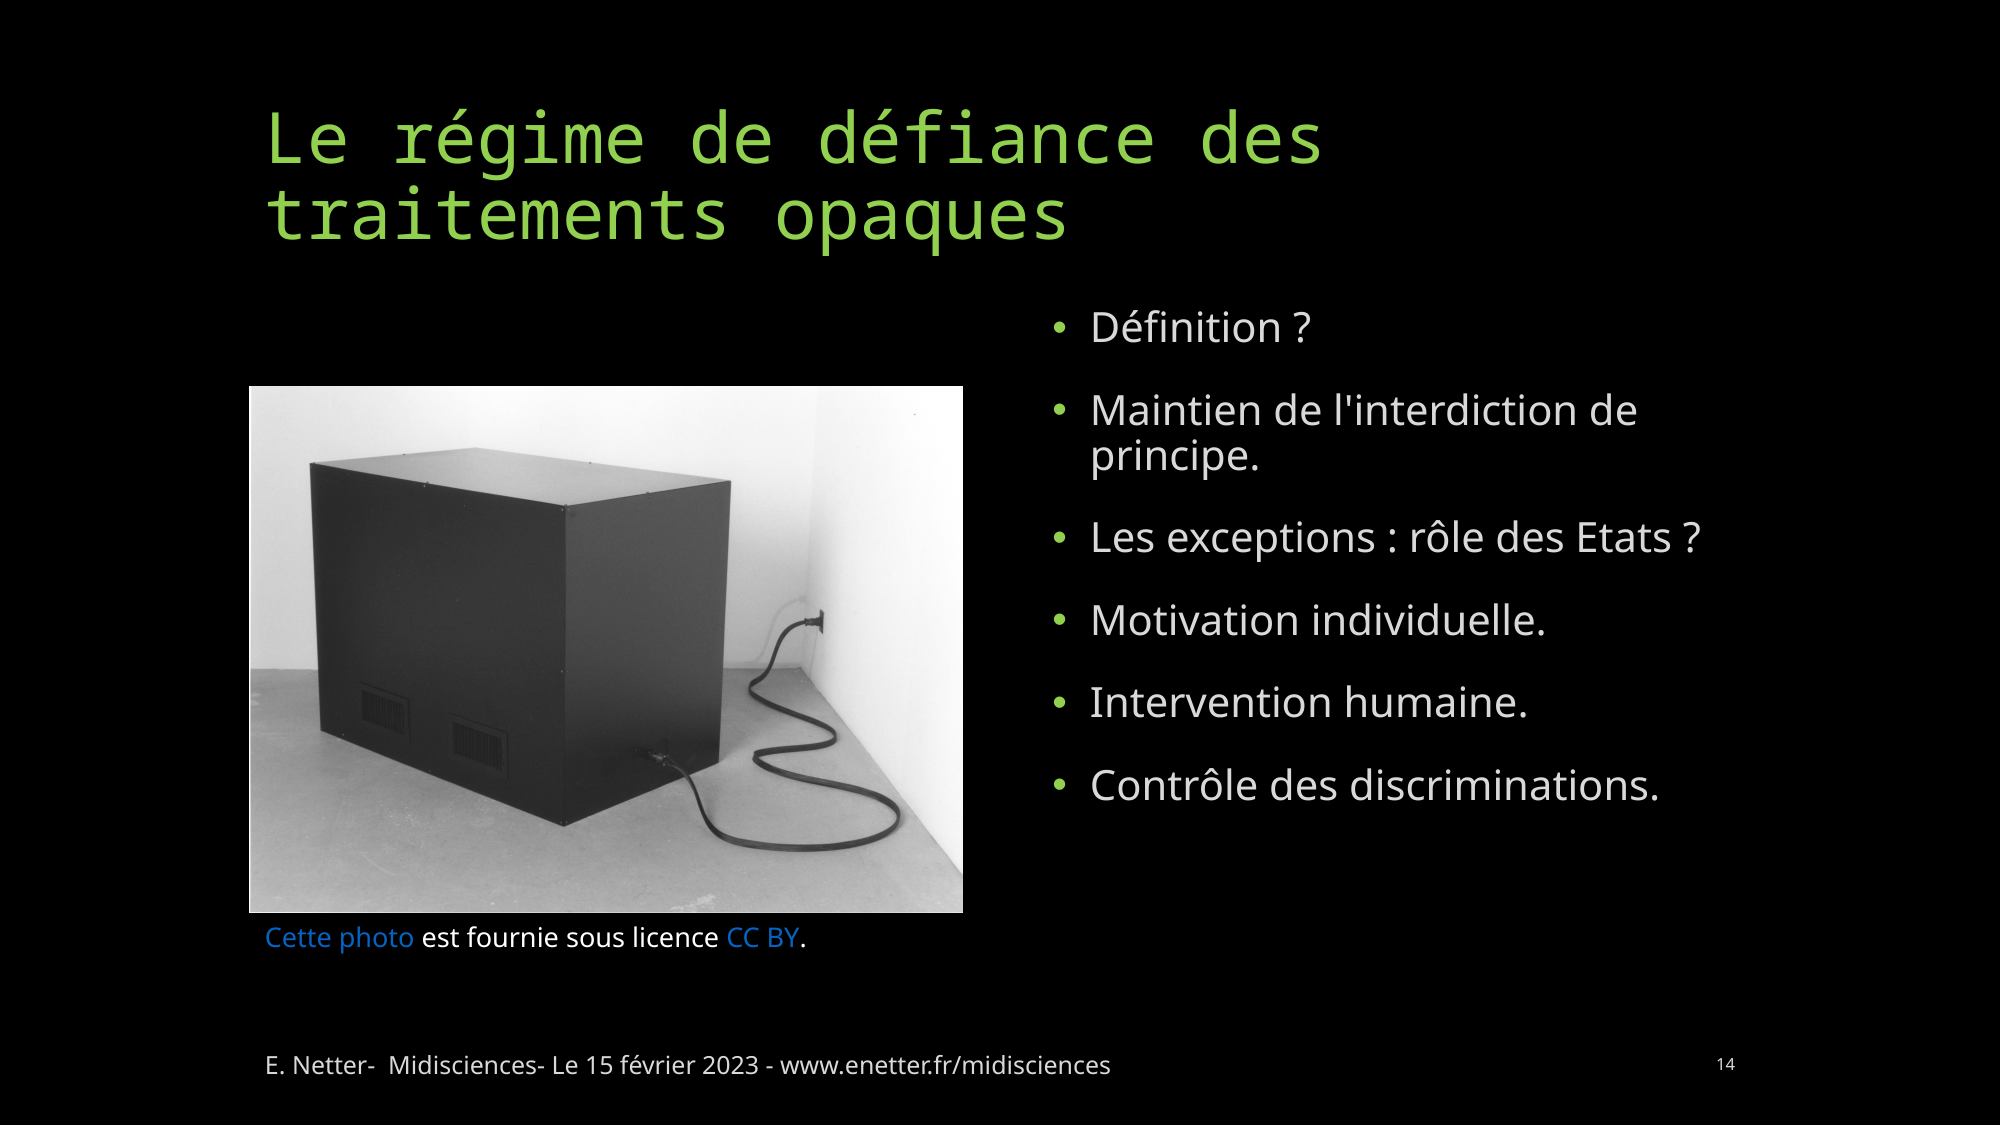

# Le régime de défiance des traitements opaques
Définition ?
Maintien de l'interdiction de principe.
Les exceptions : rôle des Etats ?
Motivation individuelle.
Intervention humaine.
Contrôle des discriminations.
Cette photo est fournie sous licence CC BY.
E. Netter- Midisciences- Le 15 février 2023 - www.enetter.fr/midisciences